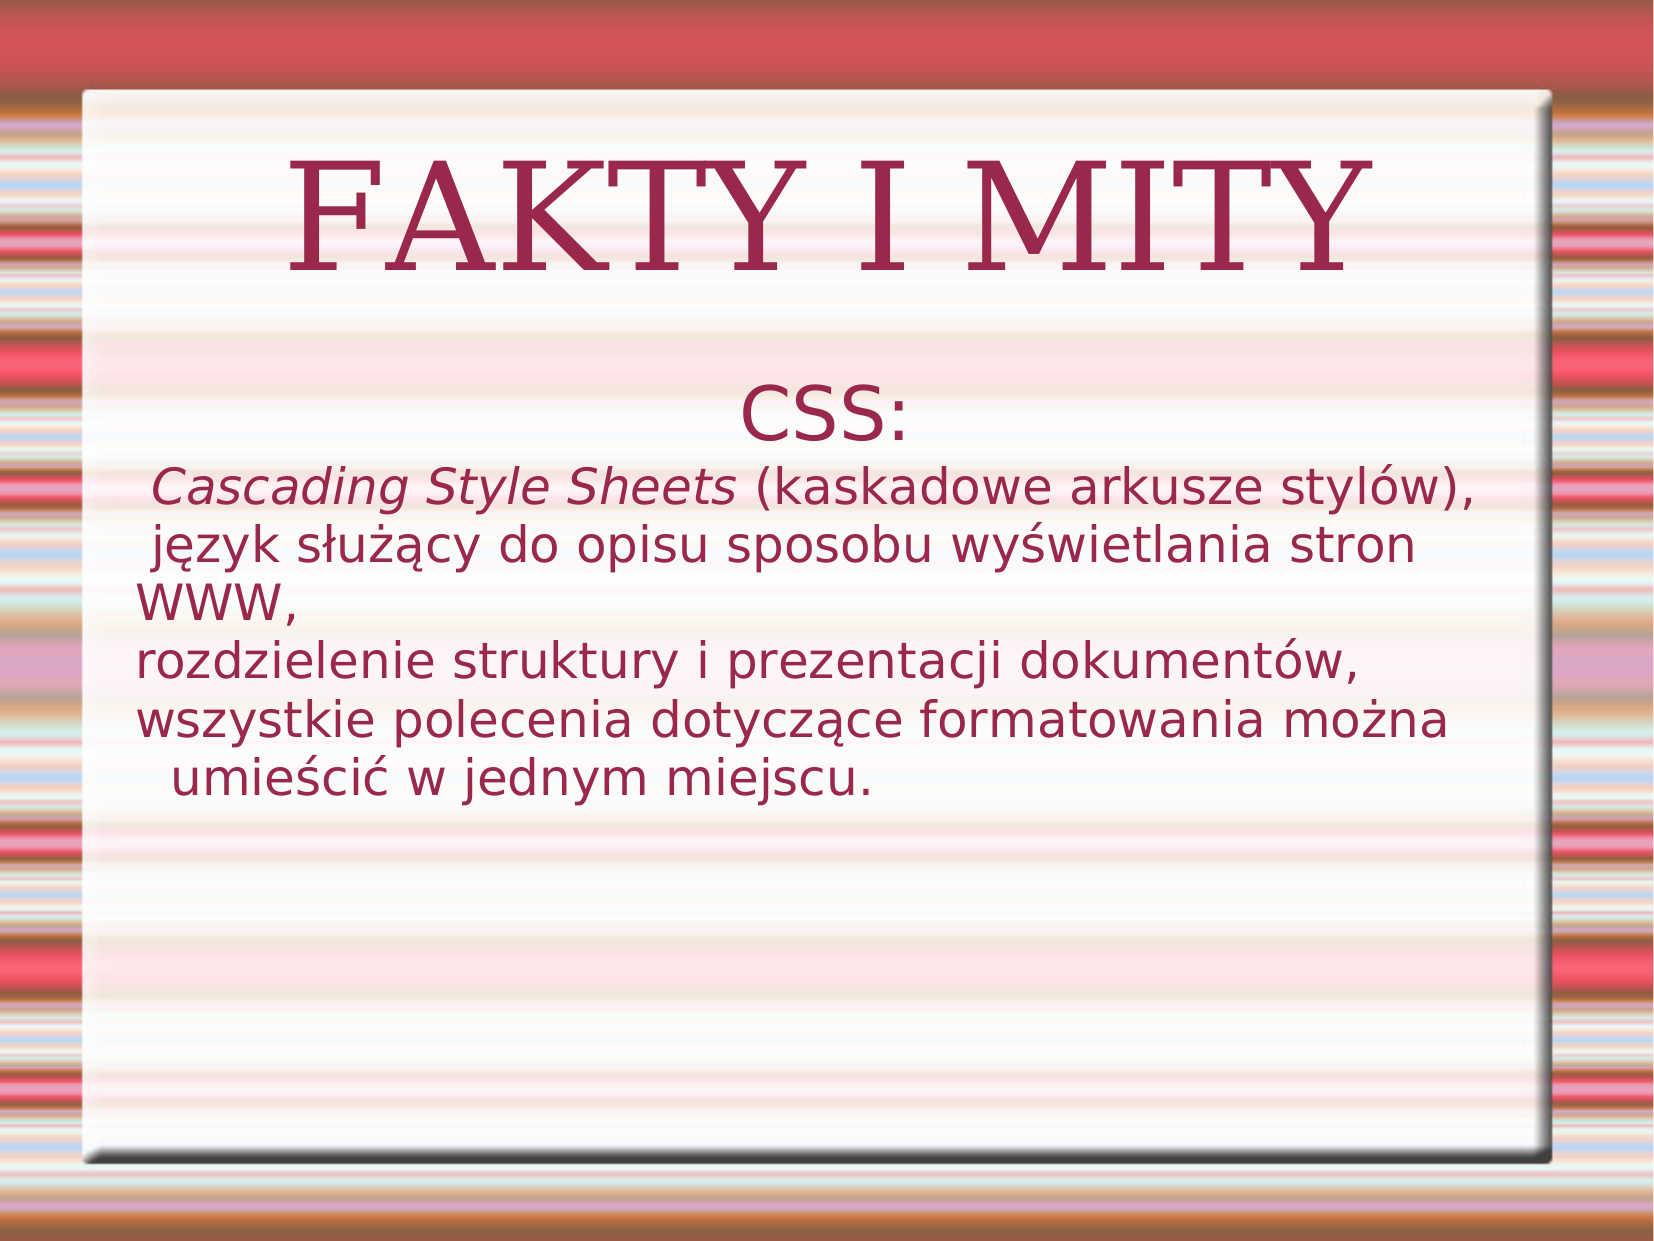

# FAKTY I MITY
CSS:
 Cascading Style Sheets (kaskadowe arkusze stylów),
 język służący do opisu sposobu wyświetlania stron WWW,
rozdzielenie struktury i prezentacji dokumentów,
wszystkie polecenia dotyczące formatowania można umieścić w jednym miejscu.